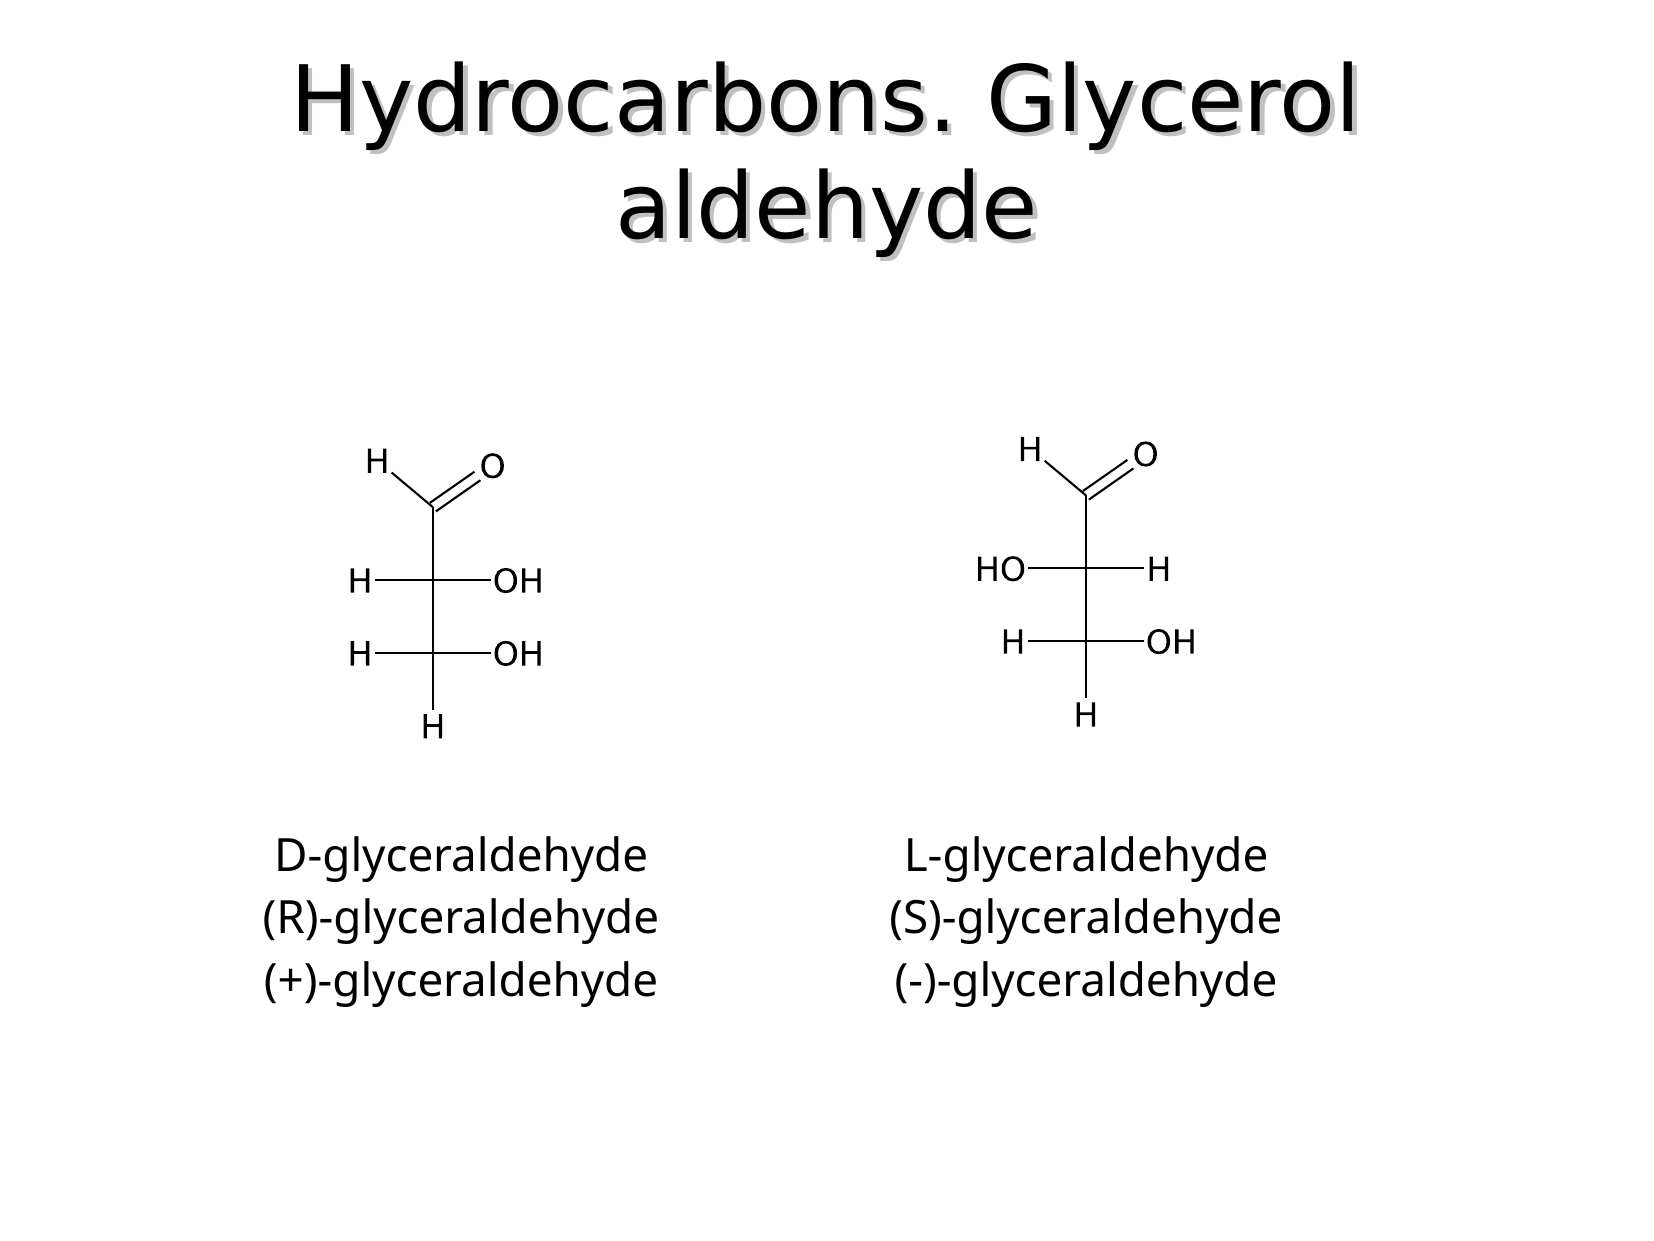

# Hydrocarbons. Glycerol aldehyde
D-glyceraldehyde
(R)-glyceraldehyde
(+)-glyceraldehyde
L-glyceraldehyde
(S)-glyceraldehyde
(-)-glyceraldehyde